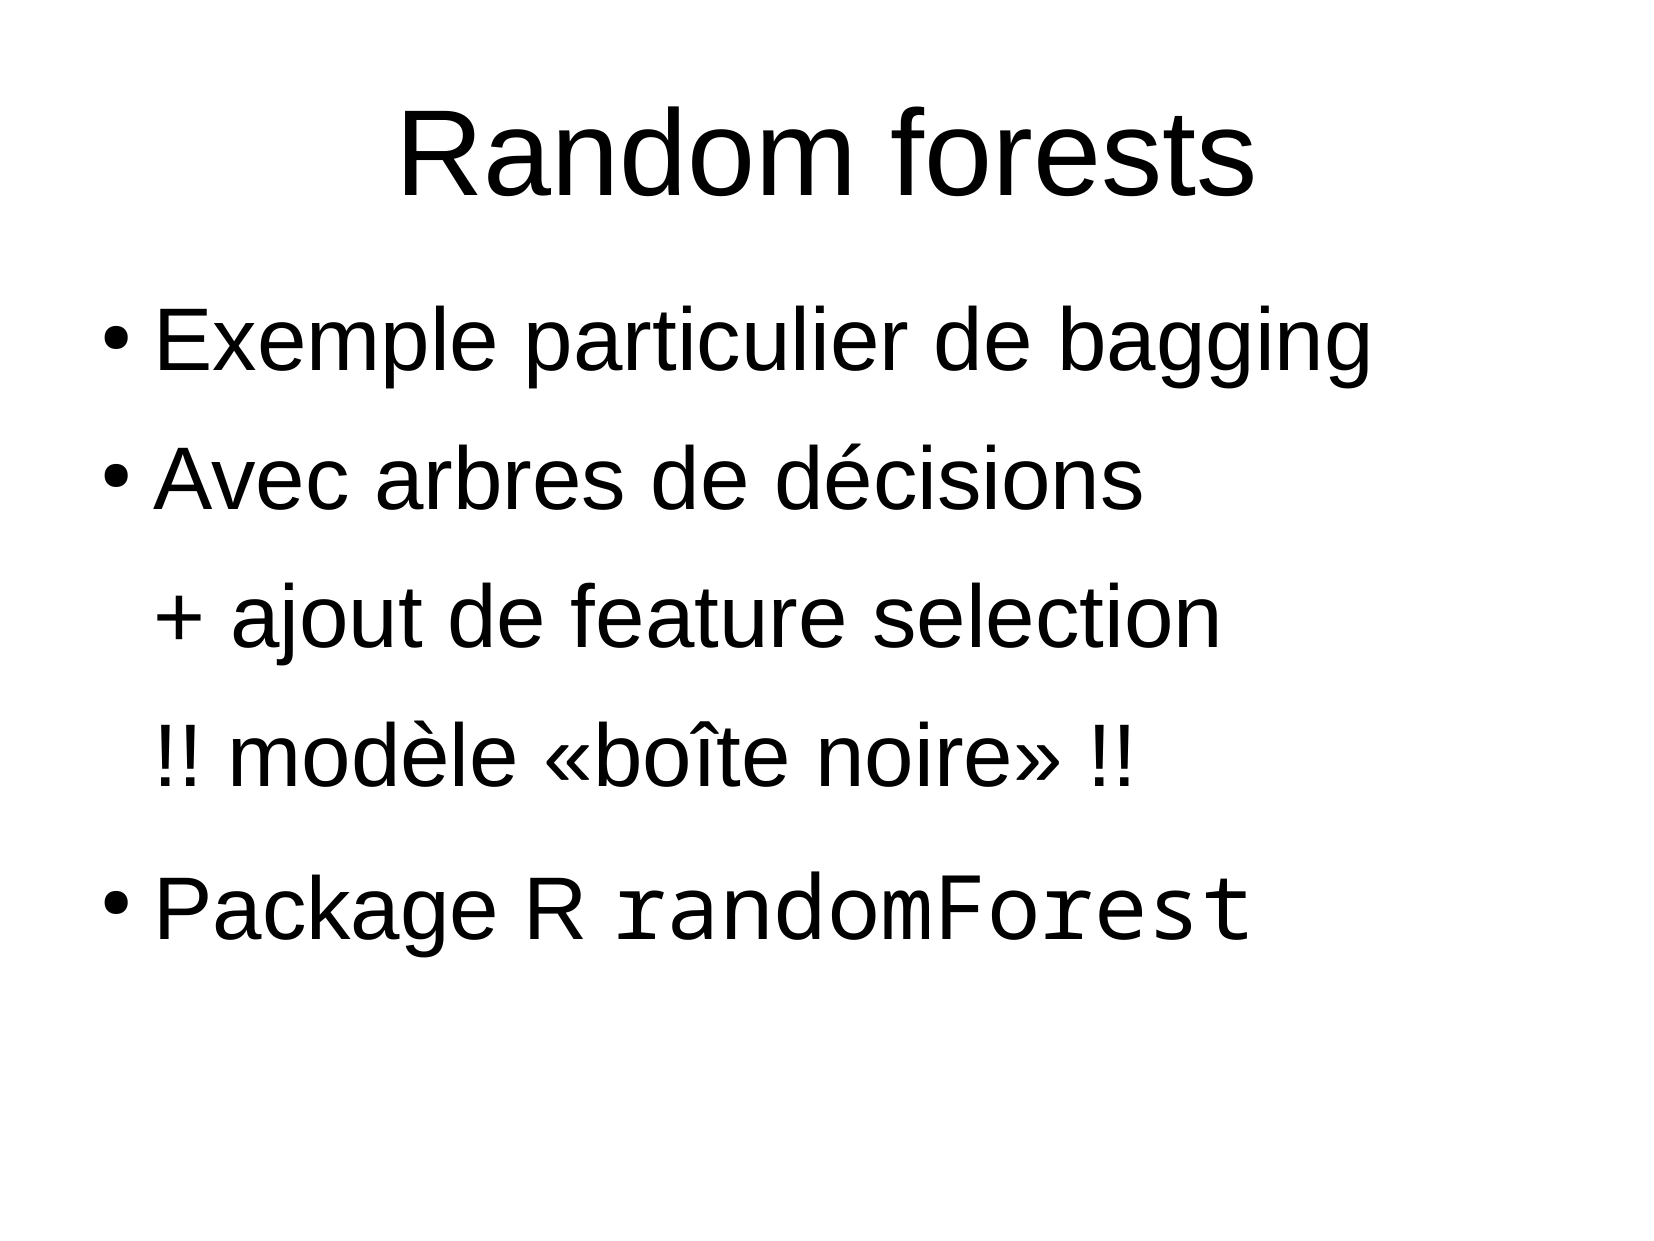

# Random forests
Exemple particulier de bagging
Avec arbres de décisions
+ ajout de feature selection
!! modèle «boîte noire» !!
Package R randomForest